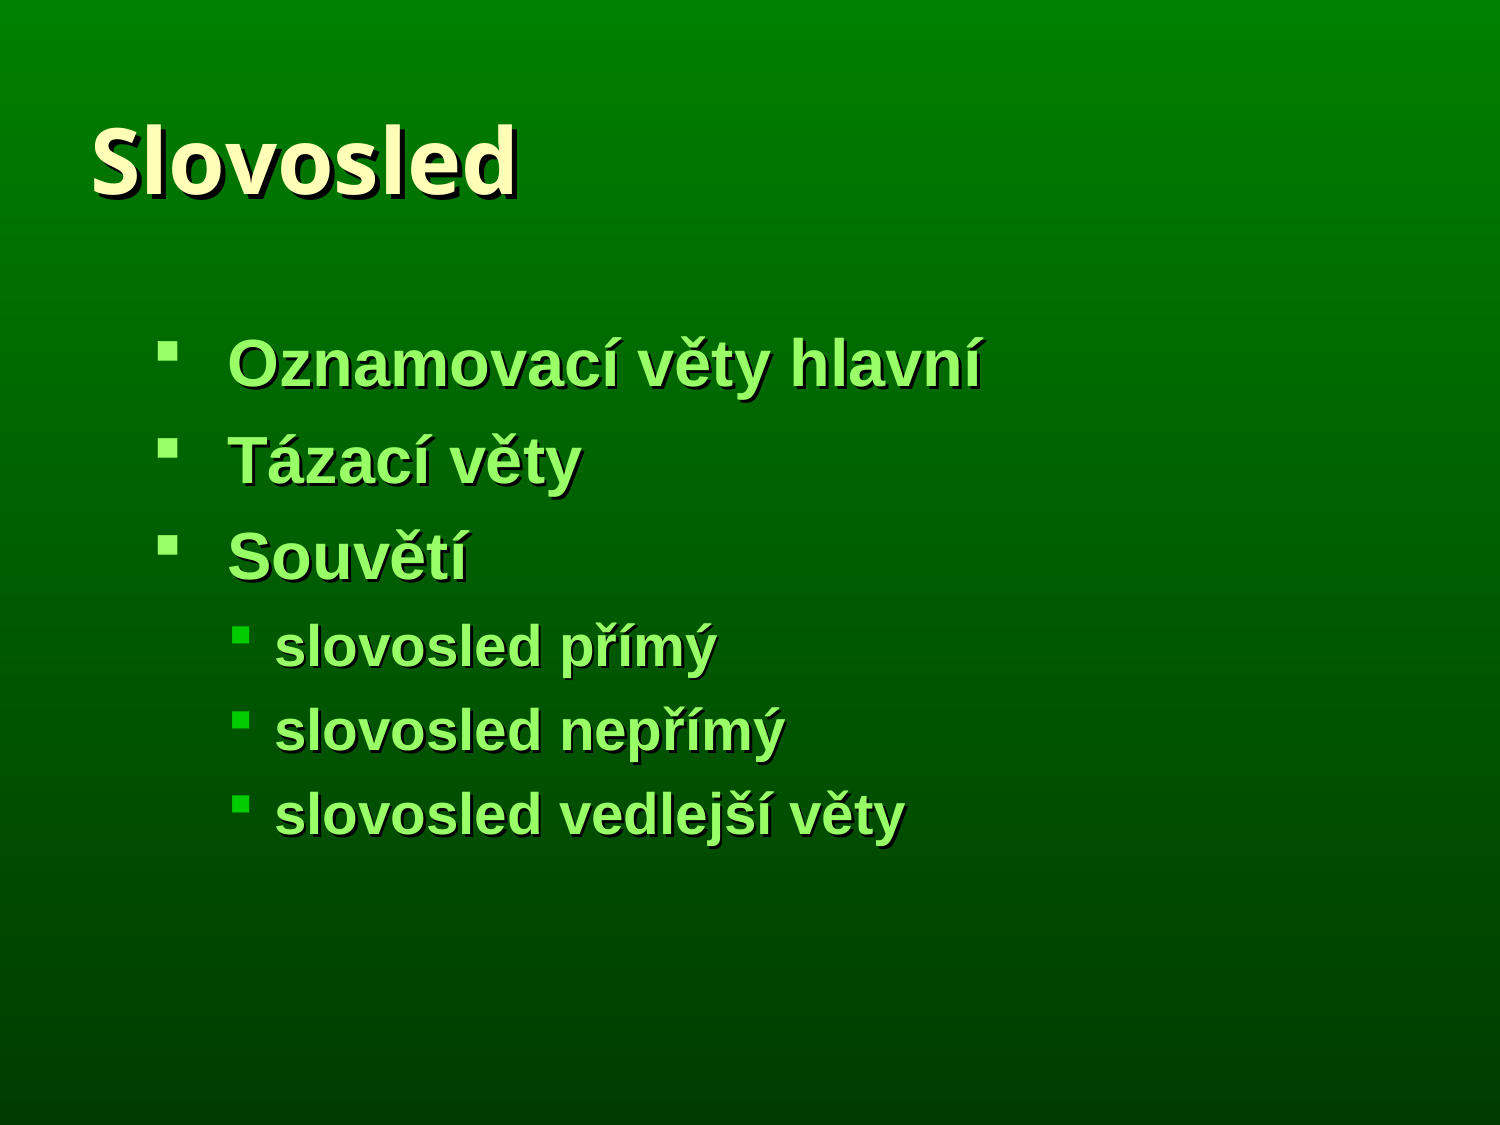

# Slovosled
 Oznamovací věty hlavní
 Tázací věty
 Souvětí
slovosled přímý
slovosled nepřímý
slovosled vedlejší věty